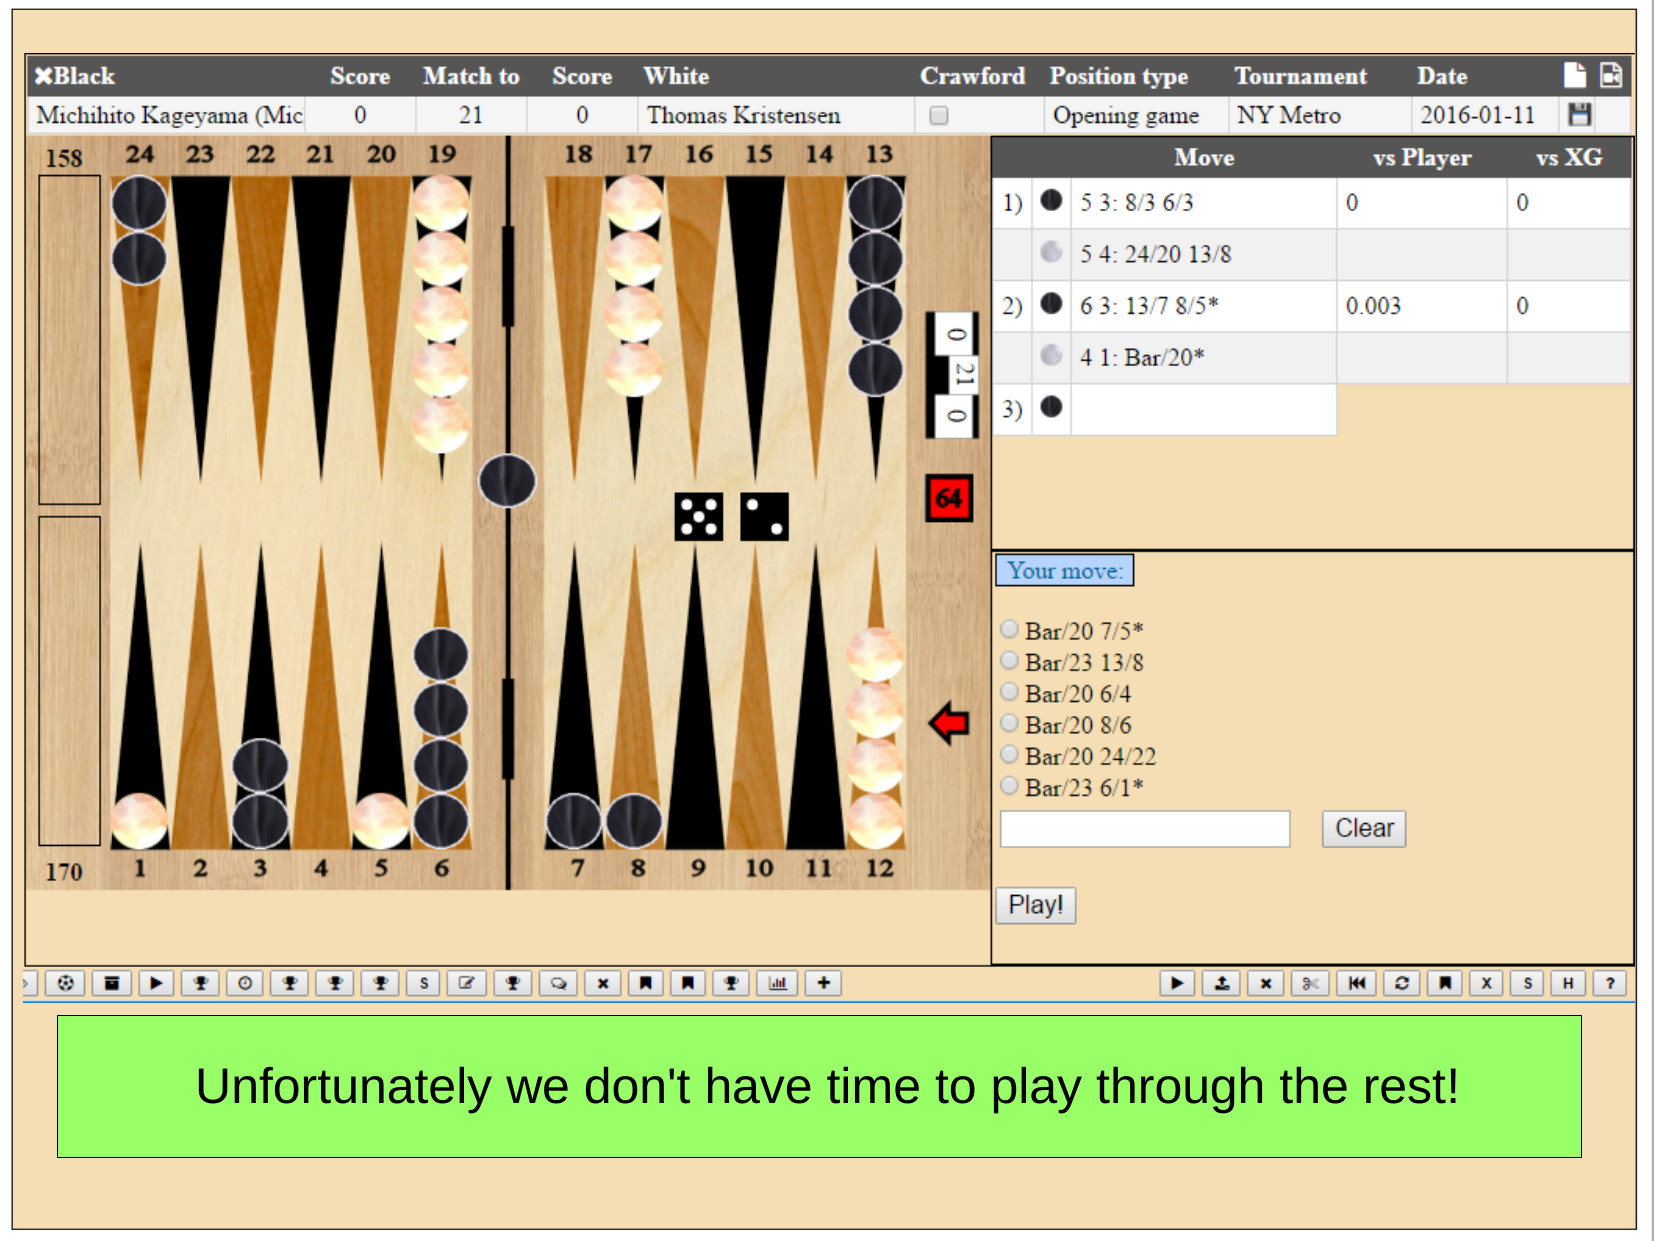

# Backgammon Studio
Unfortunately we don't have time to play through the rest!